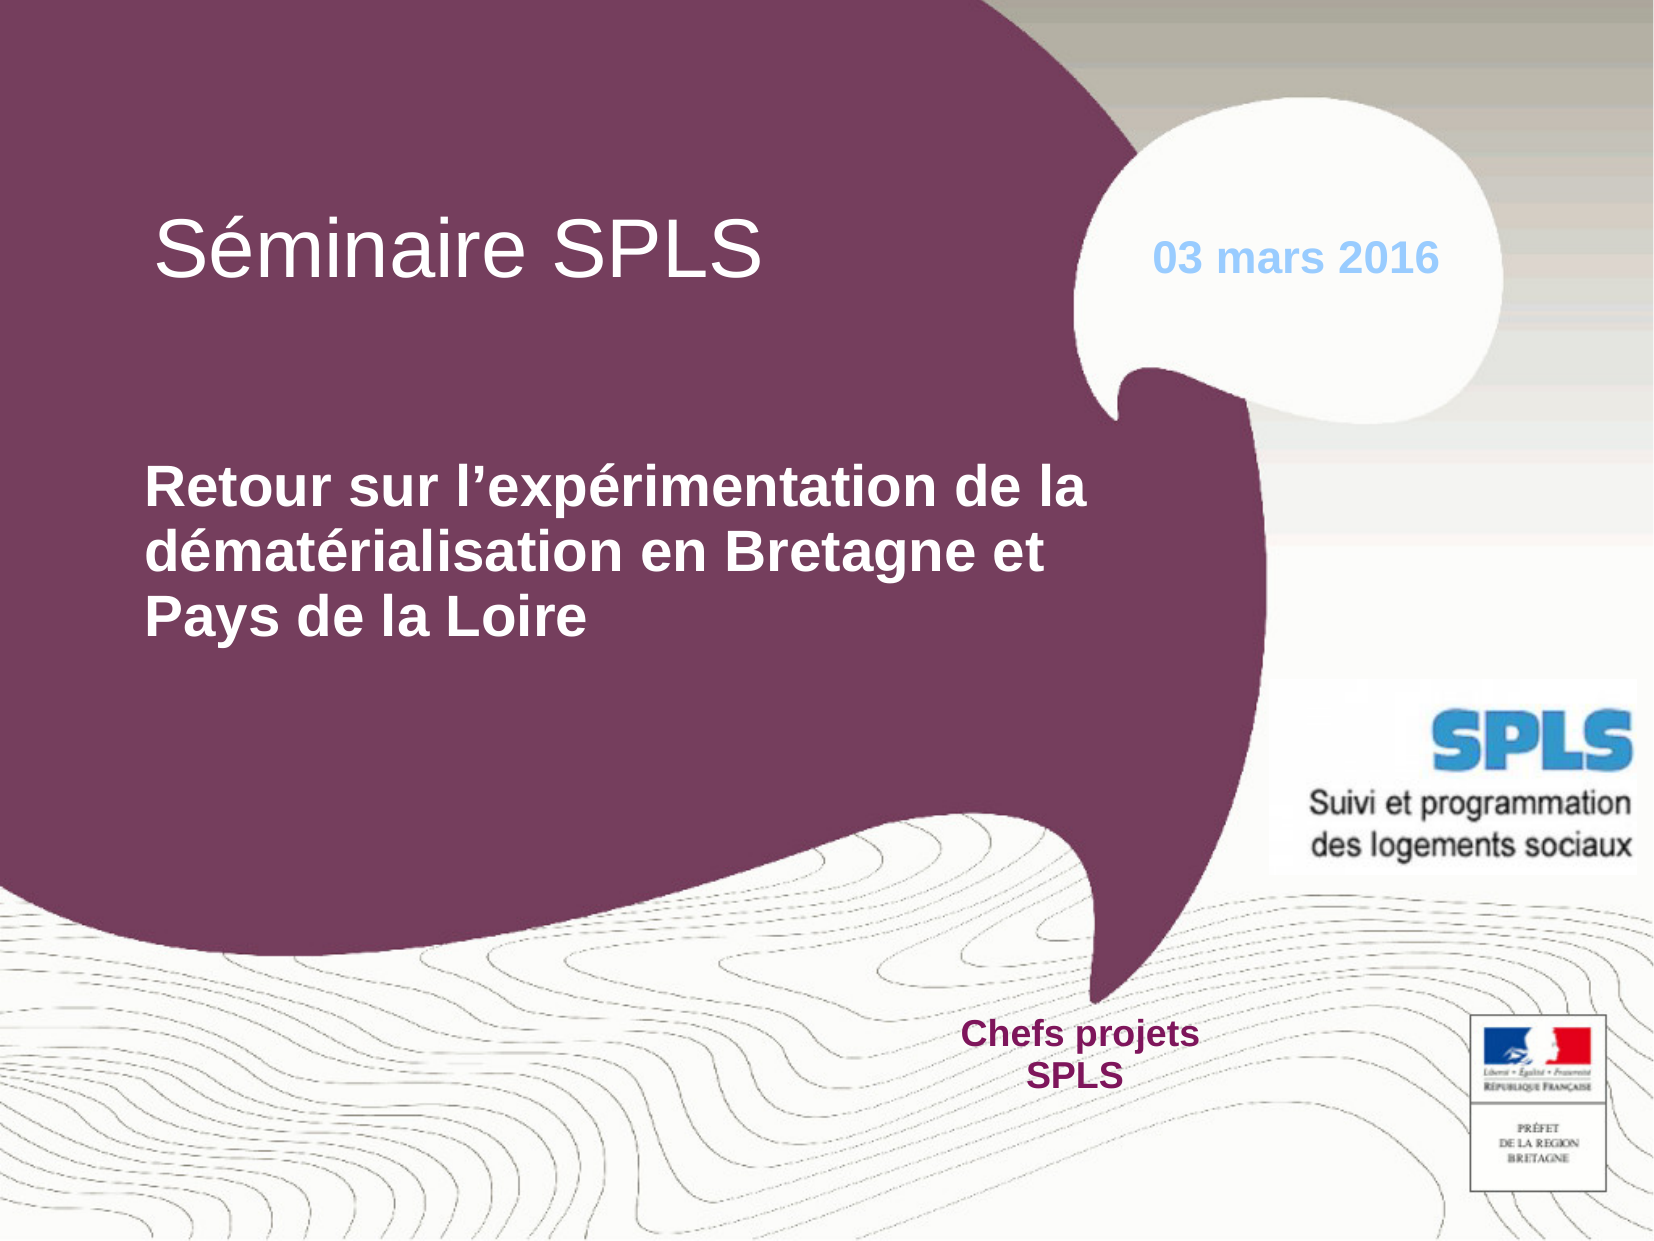

Séminaire SPLS
# 03 mars 2016
Retour sur l’expérimentation de la dématérialisation en Bretagne et Pays de la Loire
Chefs projets SPLS